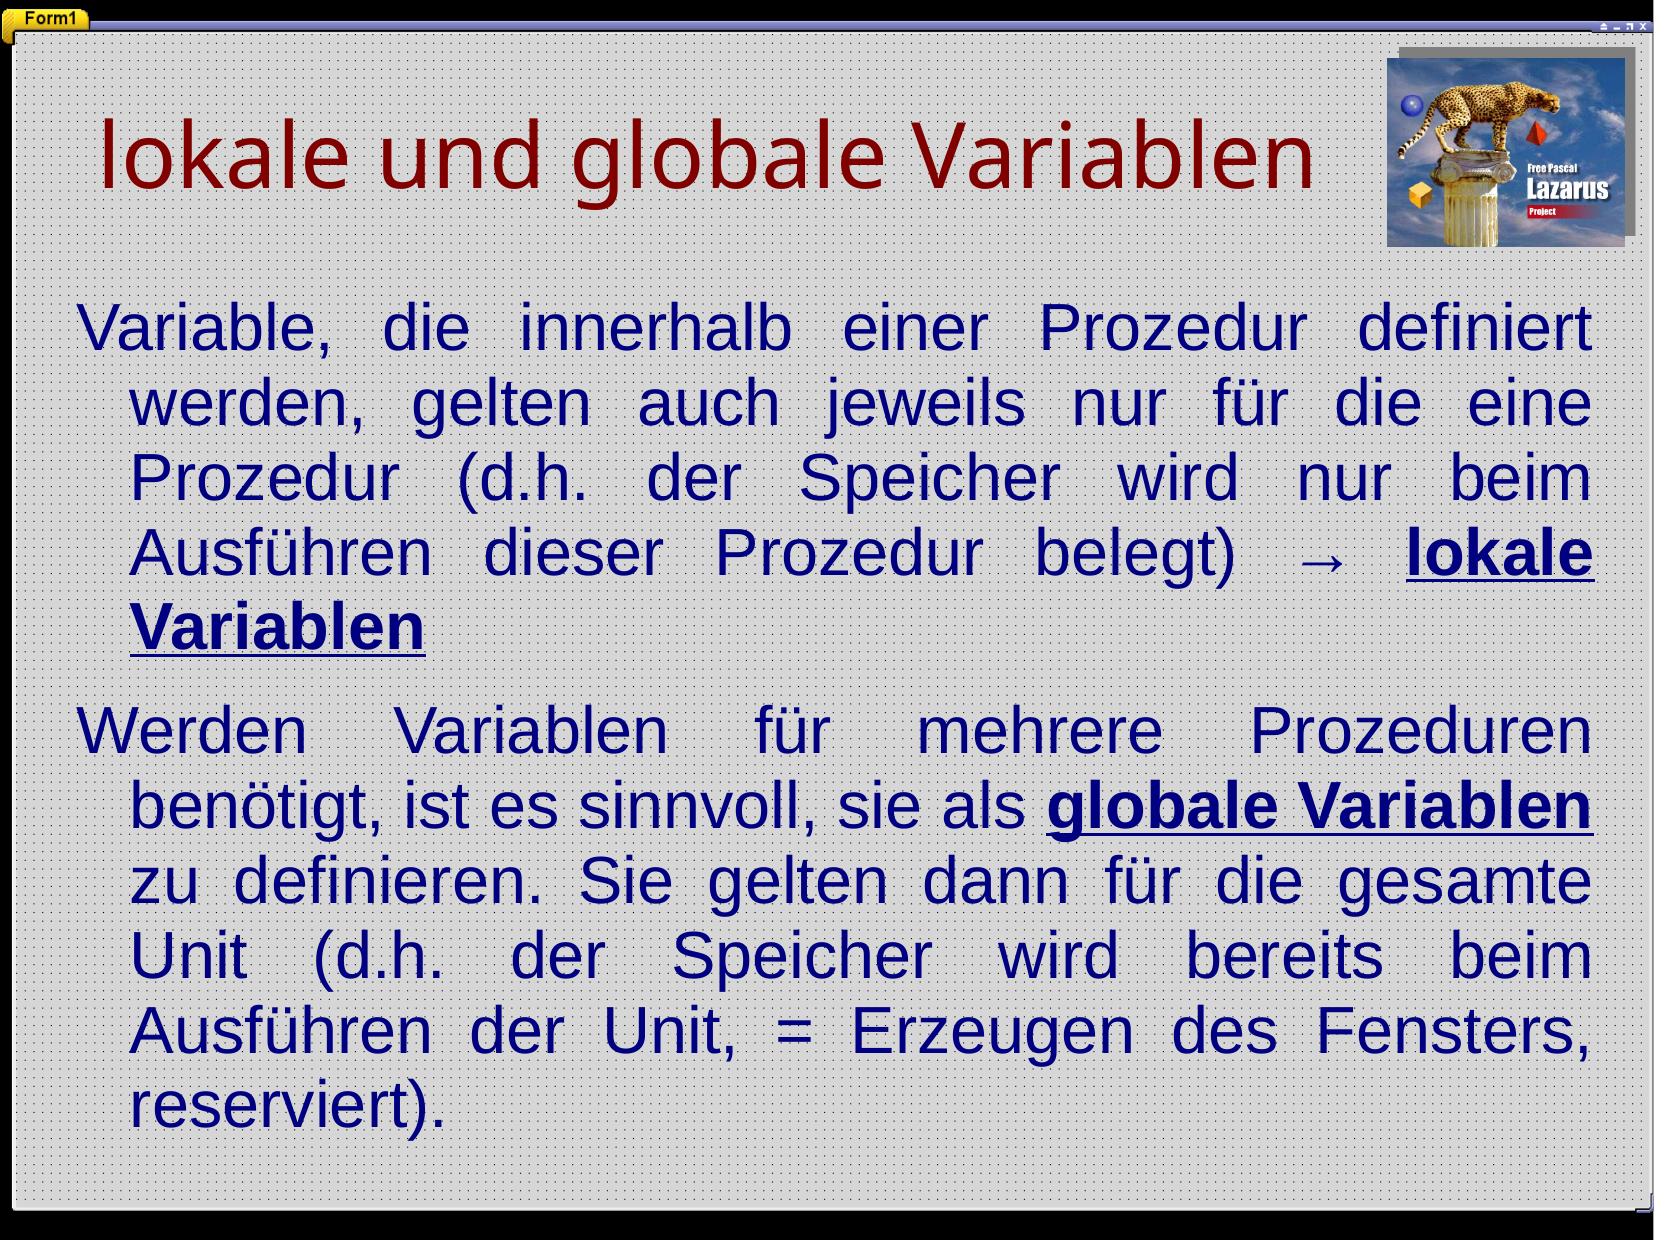

# lokale und globale Variablen
Variable, die innerhalb einer Prozedur definiert werden, gelten auch jeweils nur für die eine Prozedur (d.h. der Speicher wird nur beim Ausführen dieser Prozedur belegt) → lokale Variablen
Werden Variablen für mehrere Prozeduren benötigt, ist es sinnvoll, sie als globale Variablen zu definieren. Sie gelten dann für die gesamte Unit (d.h. der Speicher wird bereits beim Ausführen der Unit, = Erzeugen des Fensters, reserviert).